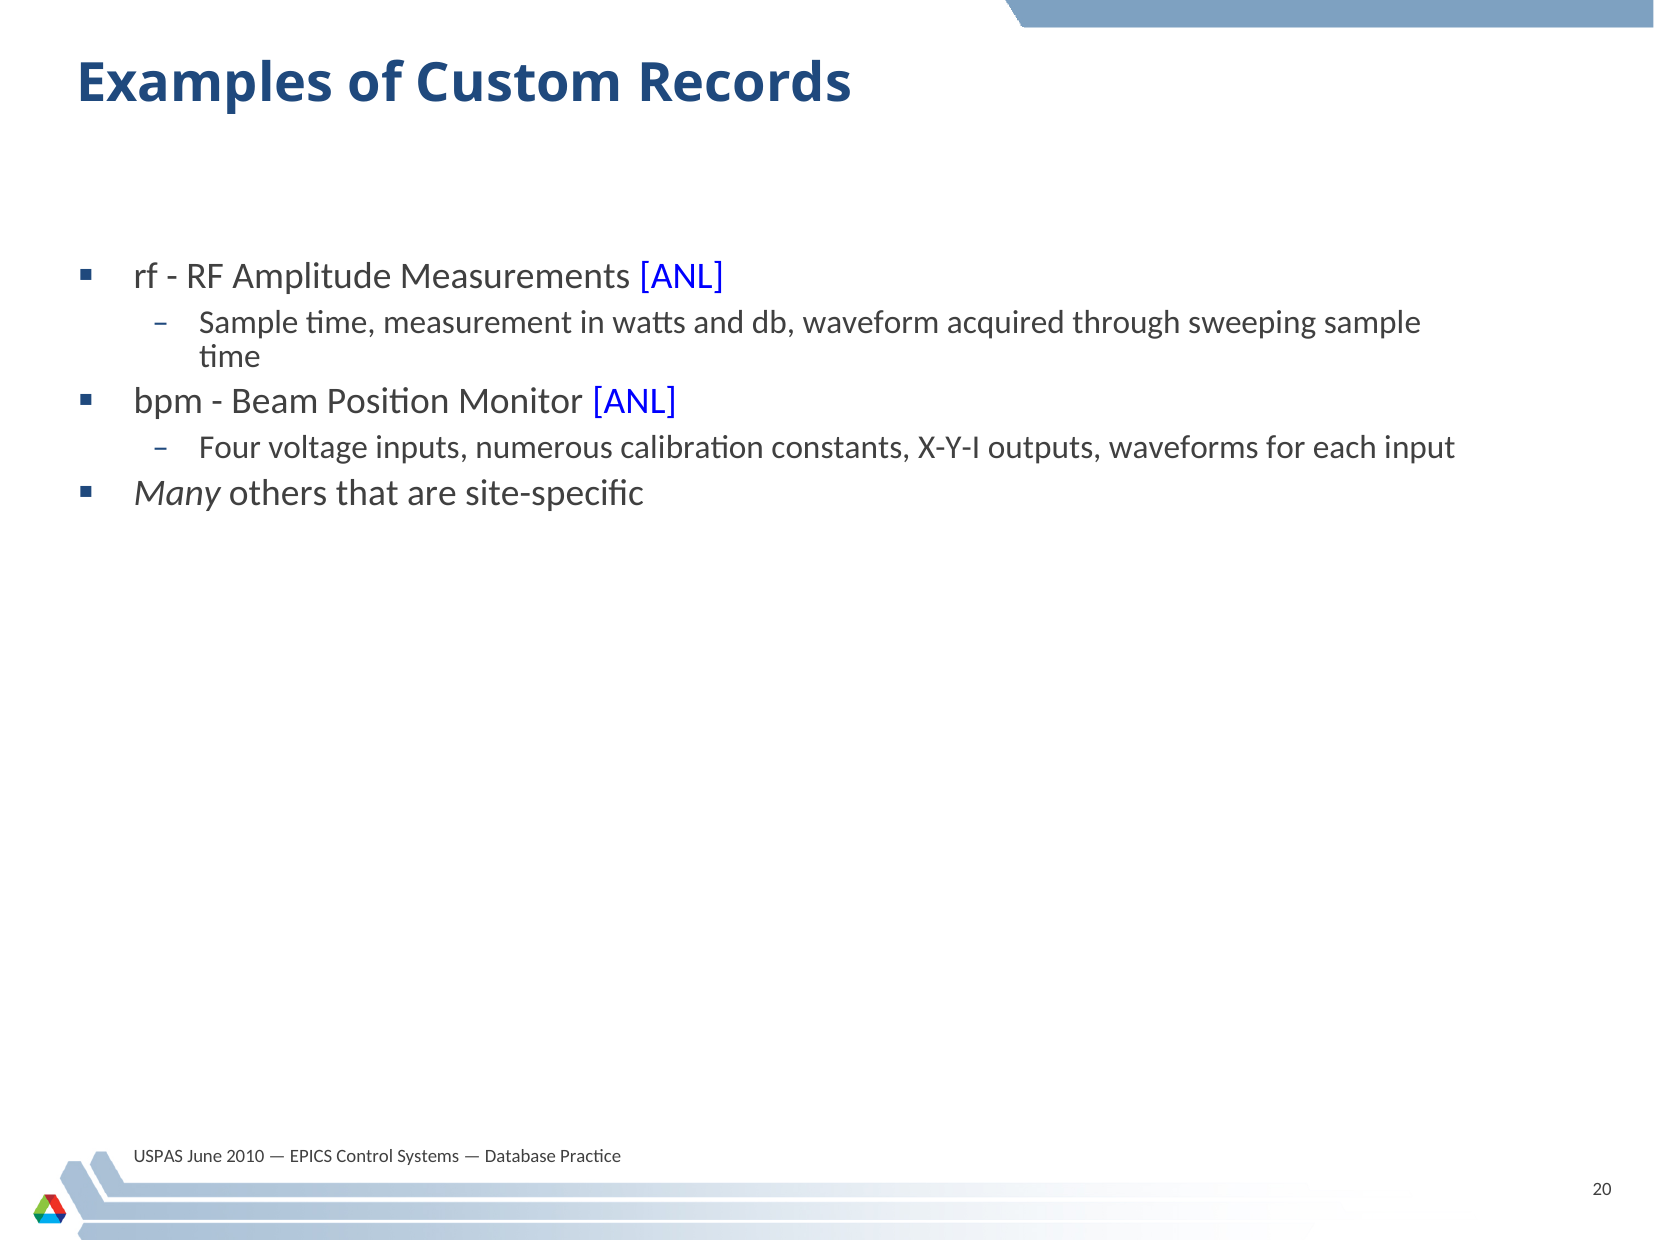

# Examples of Custom Records
rf - RF Amplitude Measurements [ANL]
Sample time, measurement in watts and db, waveform acquired through sweeping sample time
bpm - Beam Position Monitor [ANL]
Four voltage inputs, numerous calibration constants, X-Y-I outputs, waveforms for each input
Many others that are site-specific
USPAS June 2010 — EPICS Control Systems — Database Practice
20